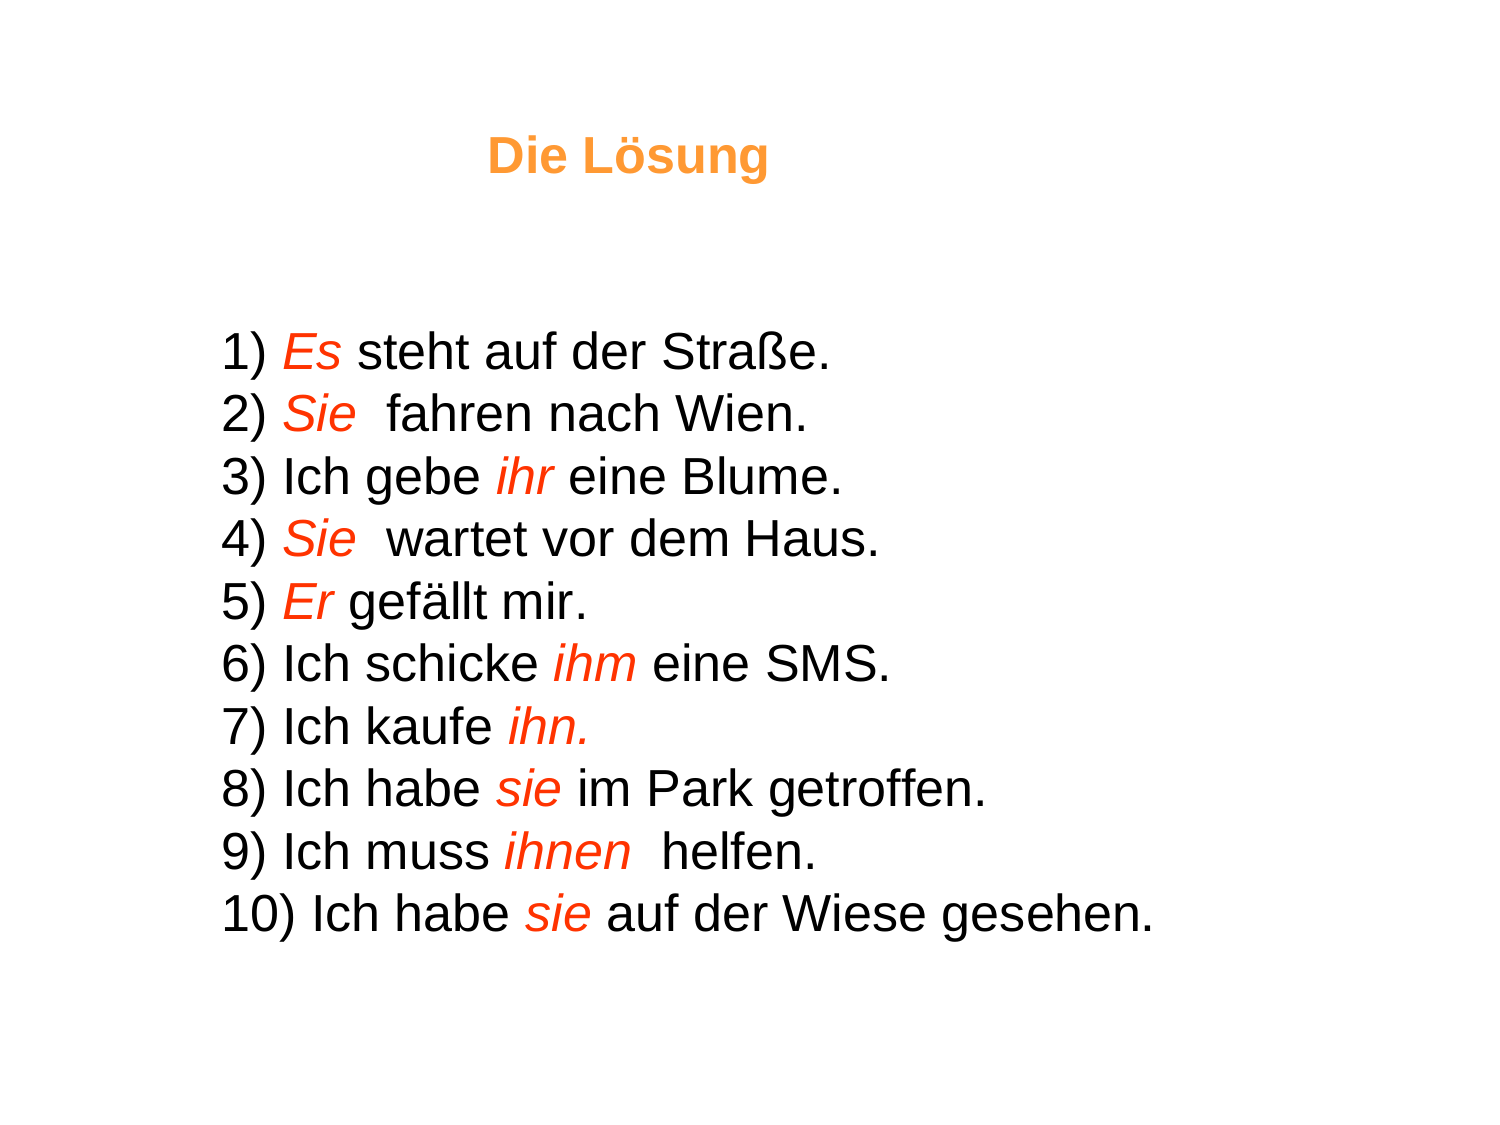

Die Lösung
1) Es steht auf der Straße.
2) Sie fahren nach Wien.
3) Ich gebe ihr eine Blume.
4) Sie wartet vor dem Haus.
5) Er gefällt mir.
6) Ich schicke ihm eine SMS.
7) Ich kaufe ihn.
8) Ich habe sie im Park getroffen.
9) Ich muss ihnen helfen.
10) Ich habe sie auf der Wiese gesehen.